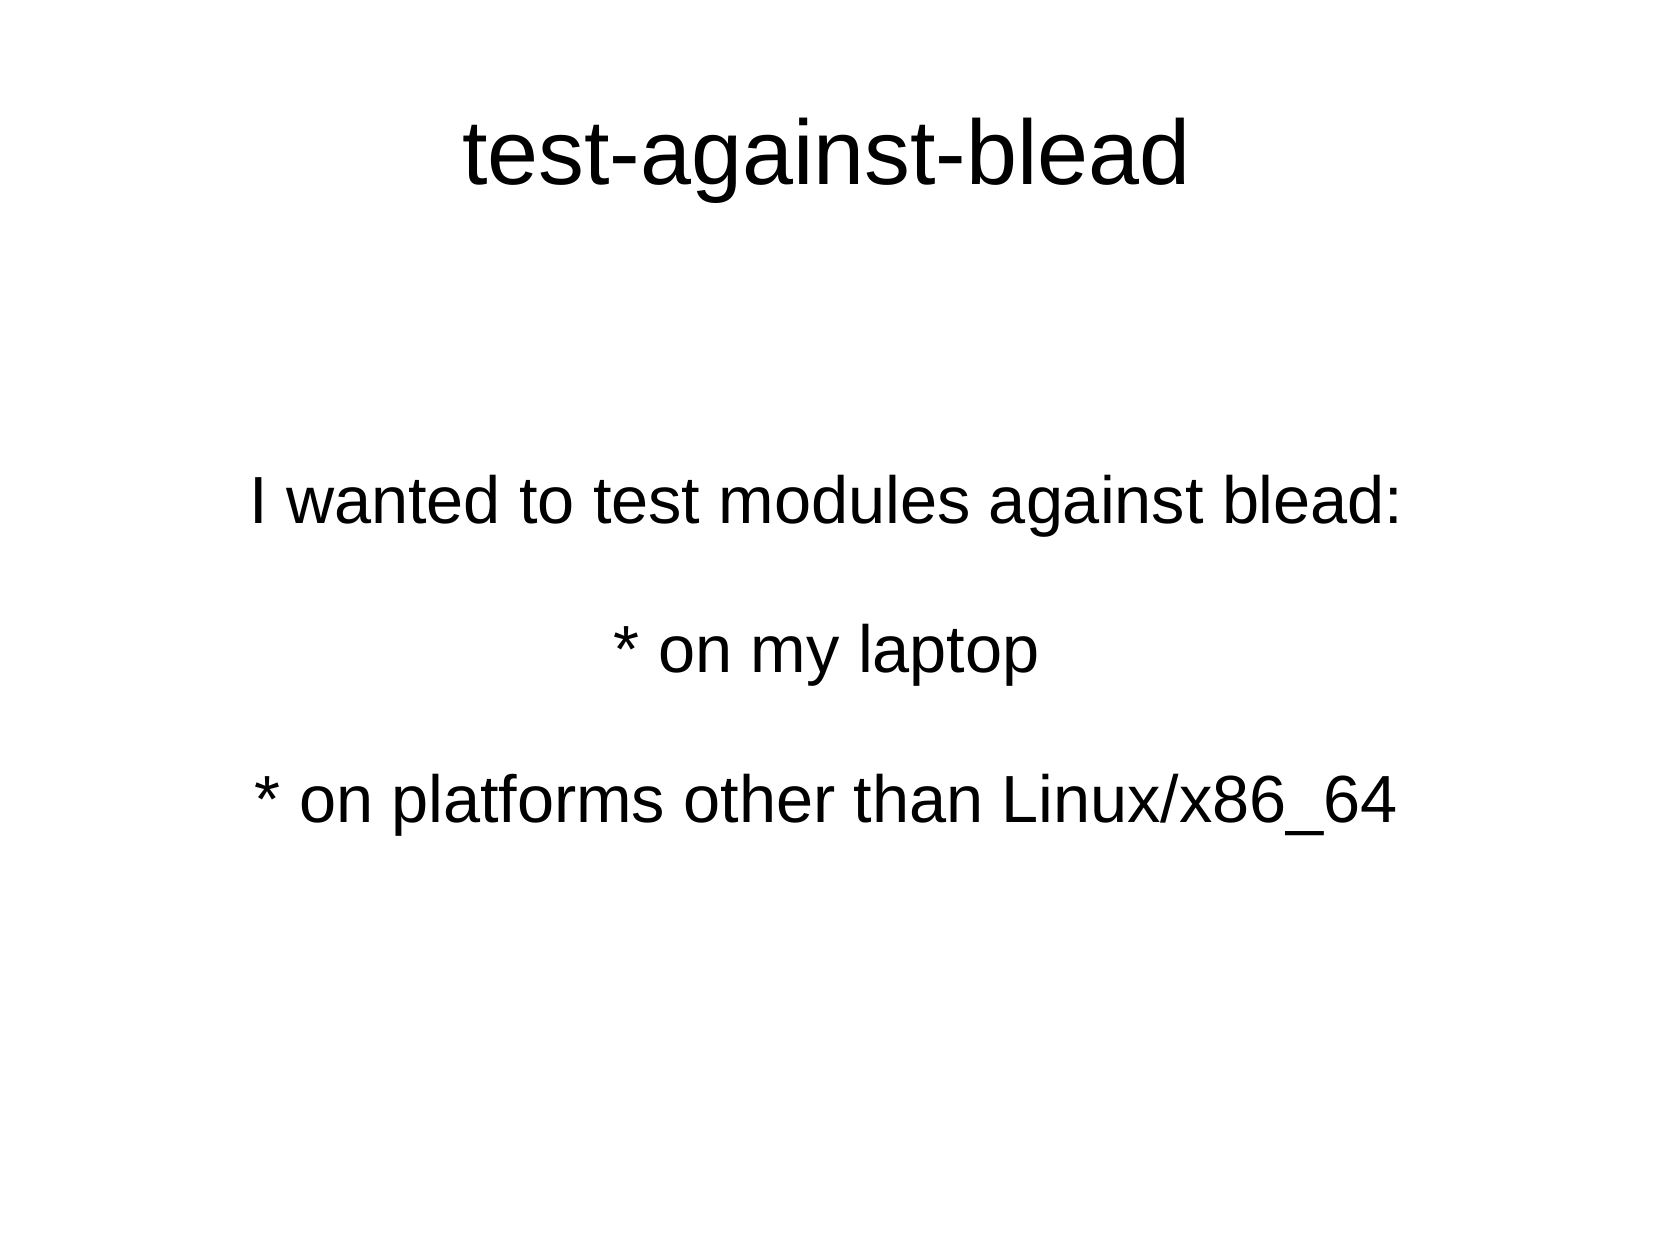

# test-against-blead
I wanted to test modules against blead:
* on my laptop
* on platforms other than Linux/x86_64